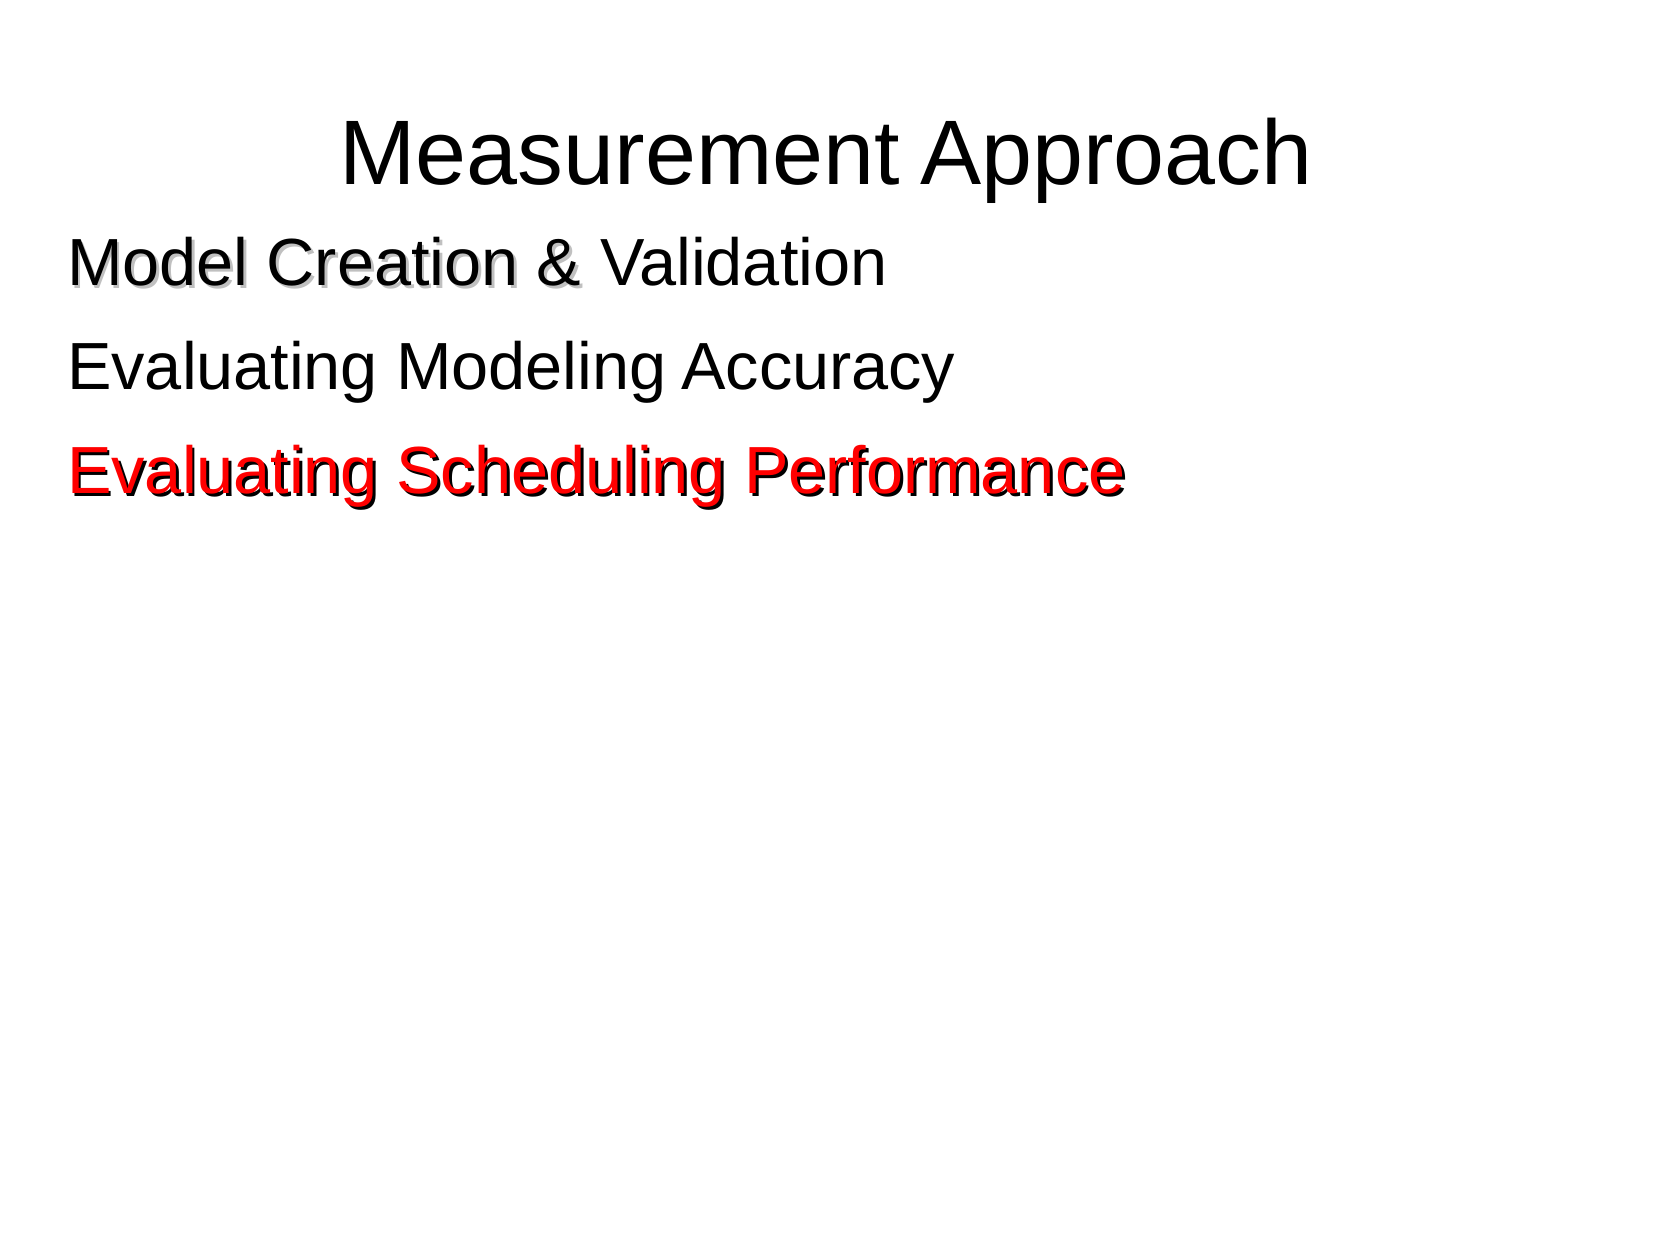

# Measurement Approach
Model Creation & Validation
Evaluating Modeling Accuracy
Evaluating Scheduling Performance